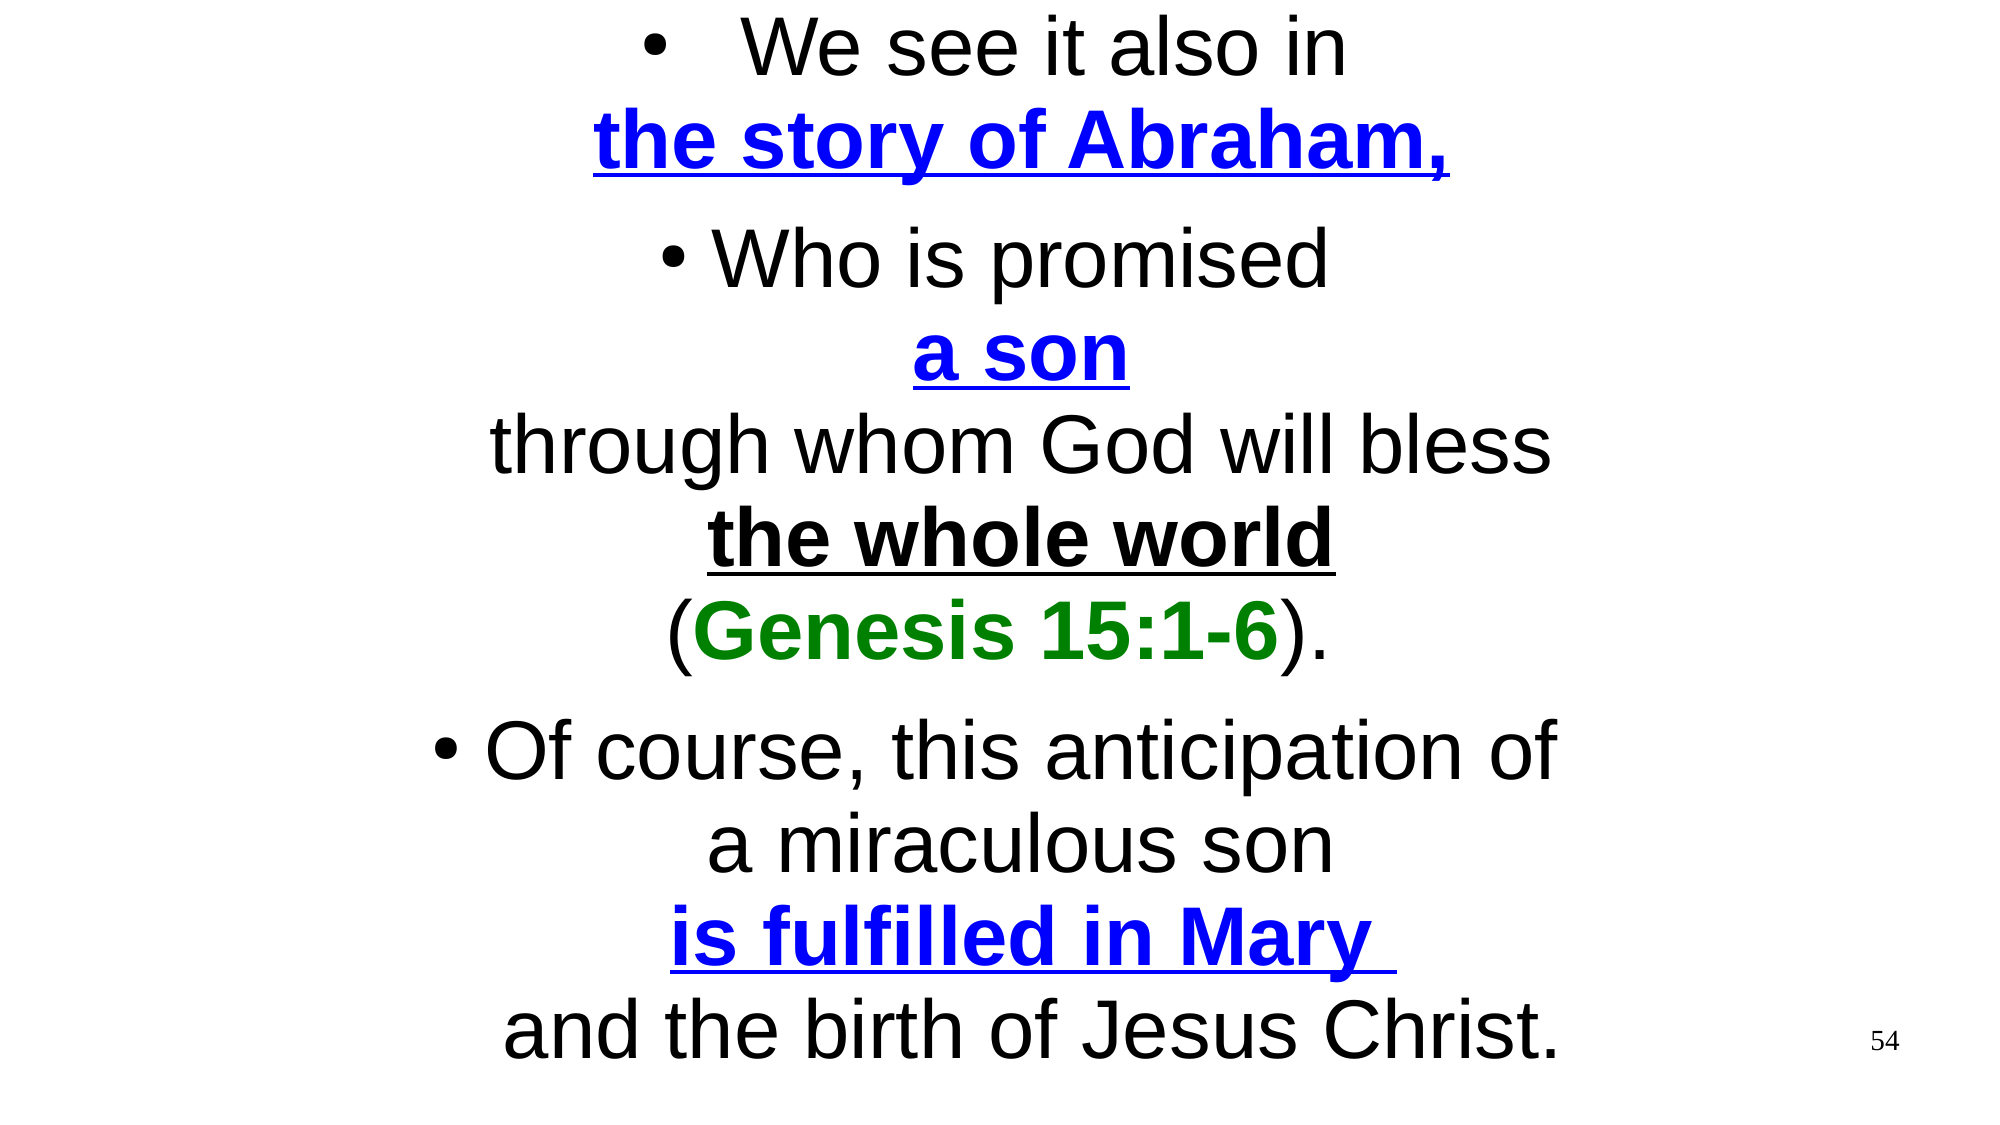

# We see it also in the story of Abraham,
Who is promised
a son
through whom God will bless
the whole world
(Genesis 15:1-6).
Of course, this anticipation of
a miraculous son
is fulfilled in Mary
and the birth of Jesus Christ.
54